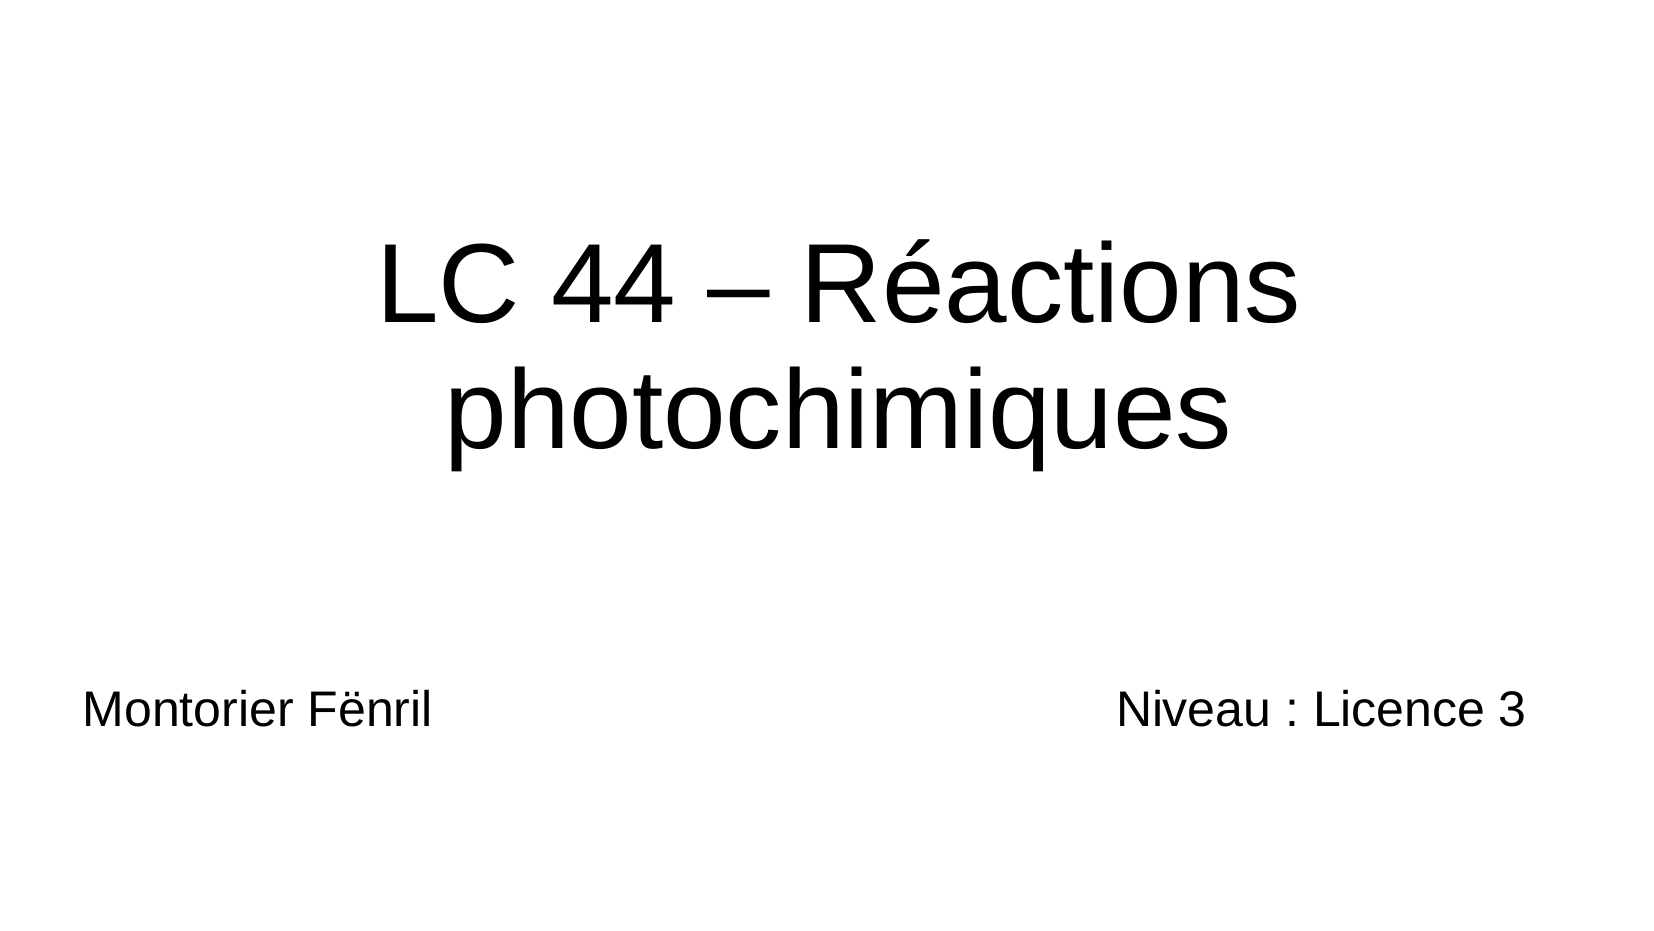

# LC 44 – Réactions photochimiques
Montorier Fënril										Niveau : Licence 3